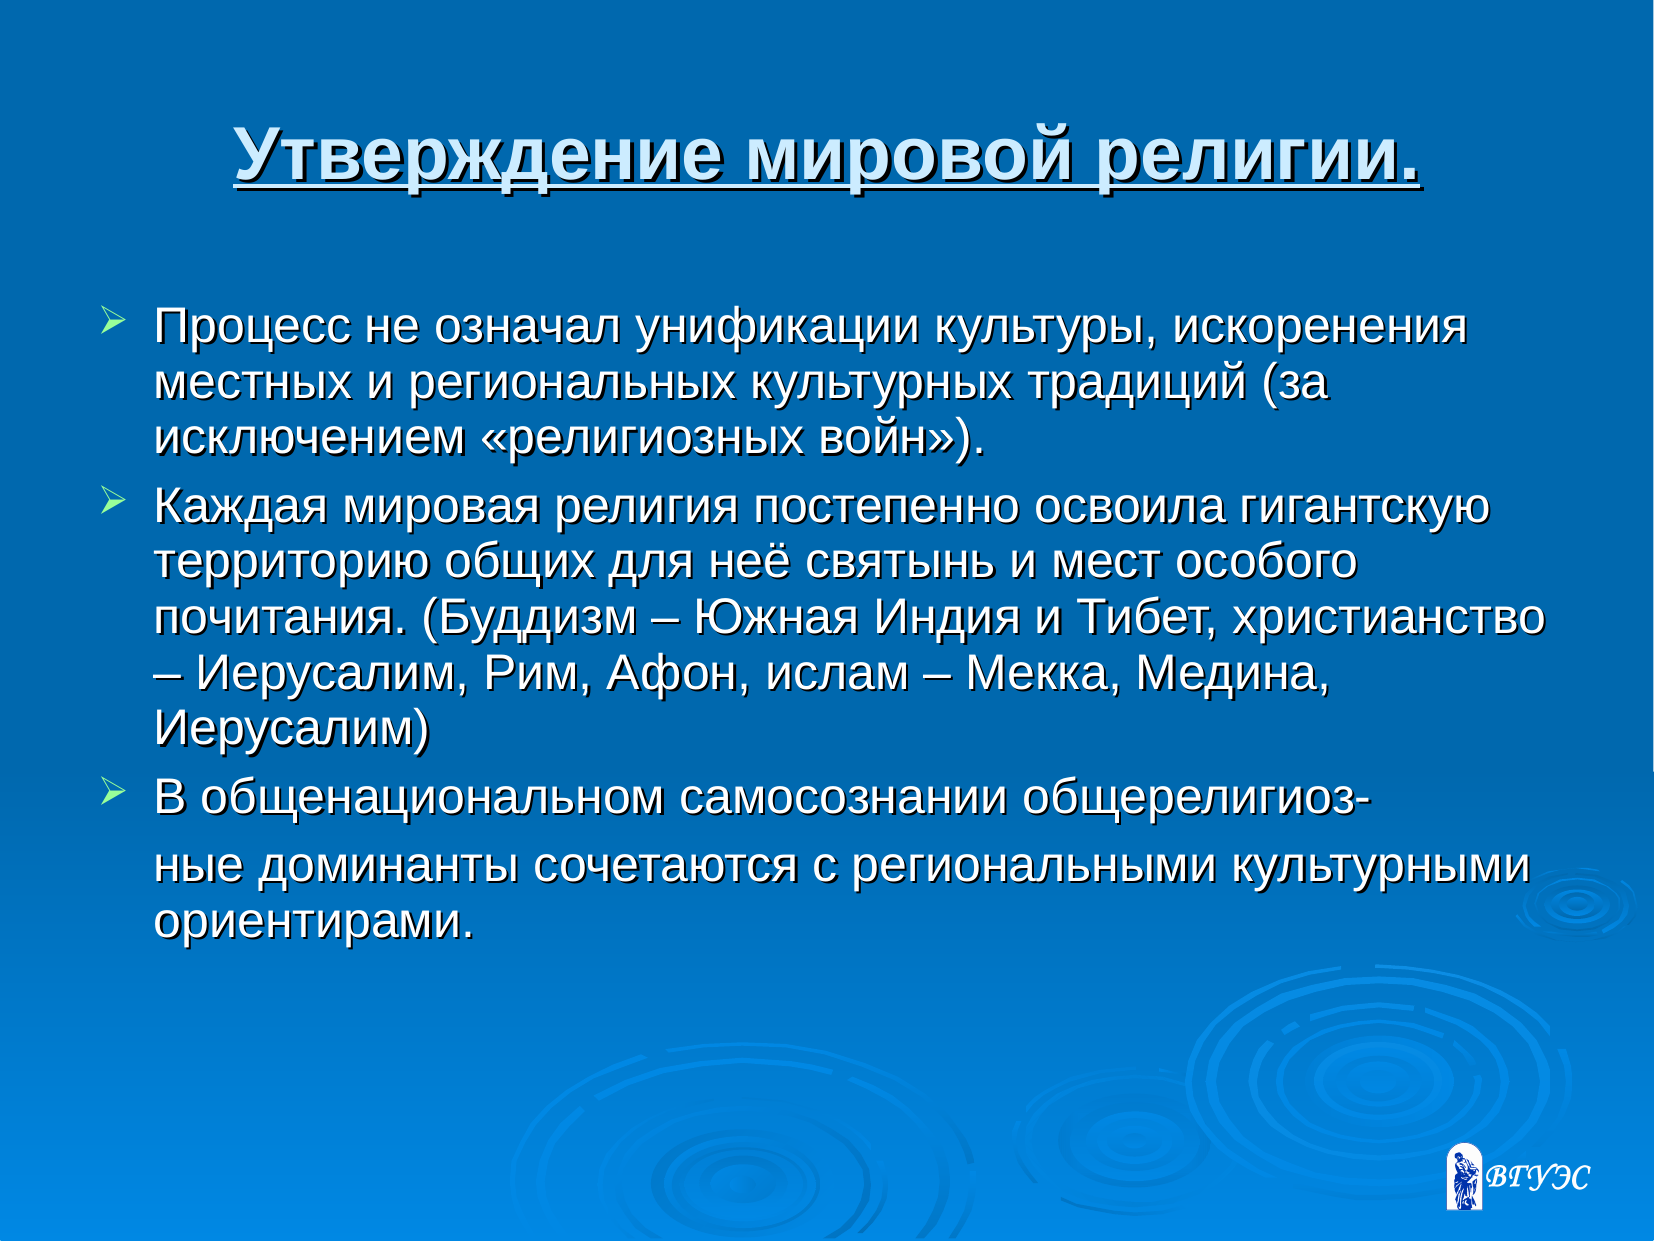

# Утверждение мировой религии.
Процесс не означал унификации культуры, искоренения местных и региональных культурных традиций (за исключением «религиозных войн»).
Каждая мировая религия постепенно освоила гигантскую территорию общих для неё святынь и мест особого почитания. (Буддизм – Южная Индия и Тибет, христианство – Иерусалим, Рим, Афон, ислам – Мекка, Медина, Иерусалим)
В общенациональном самосознании общерелигиоз-
 ные доминанты сочетаются с региональными культурными ориентирами.